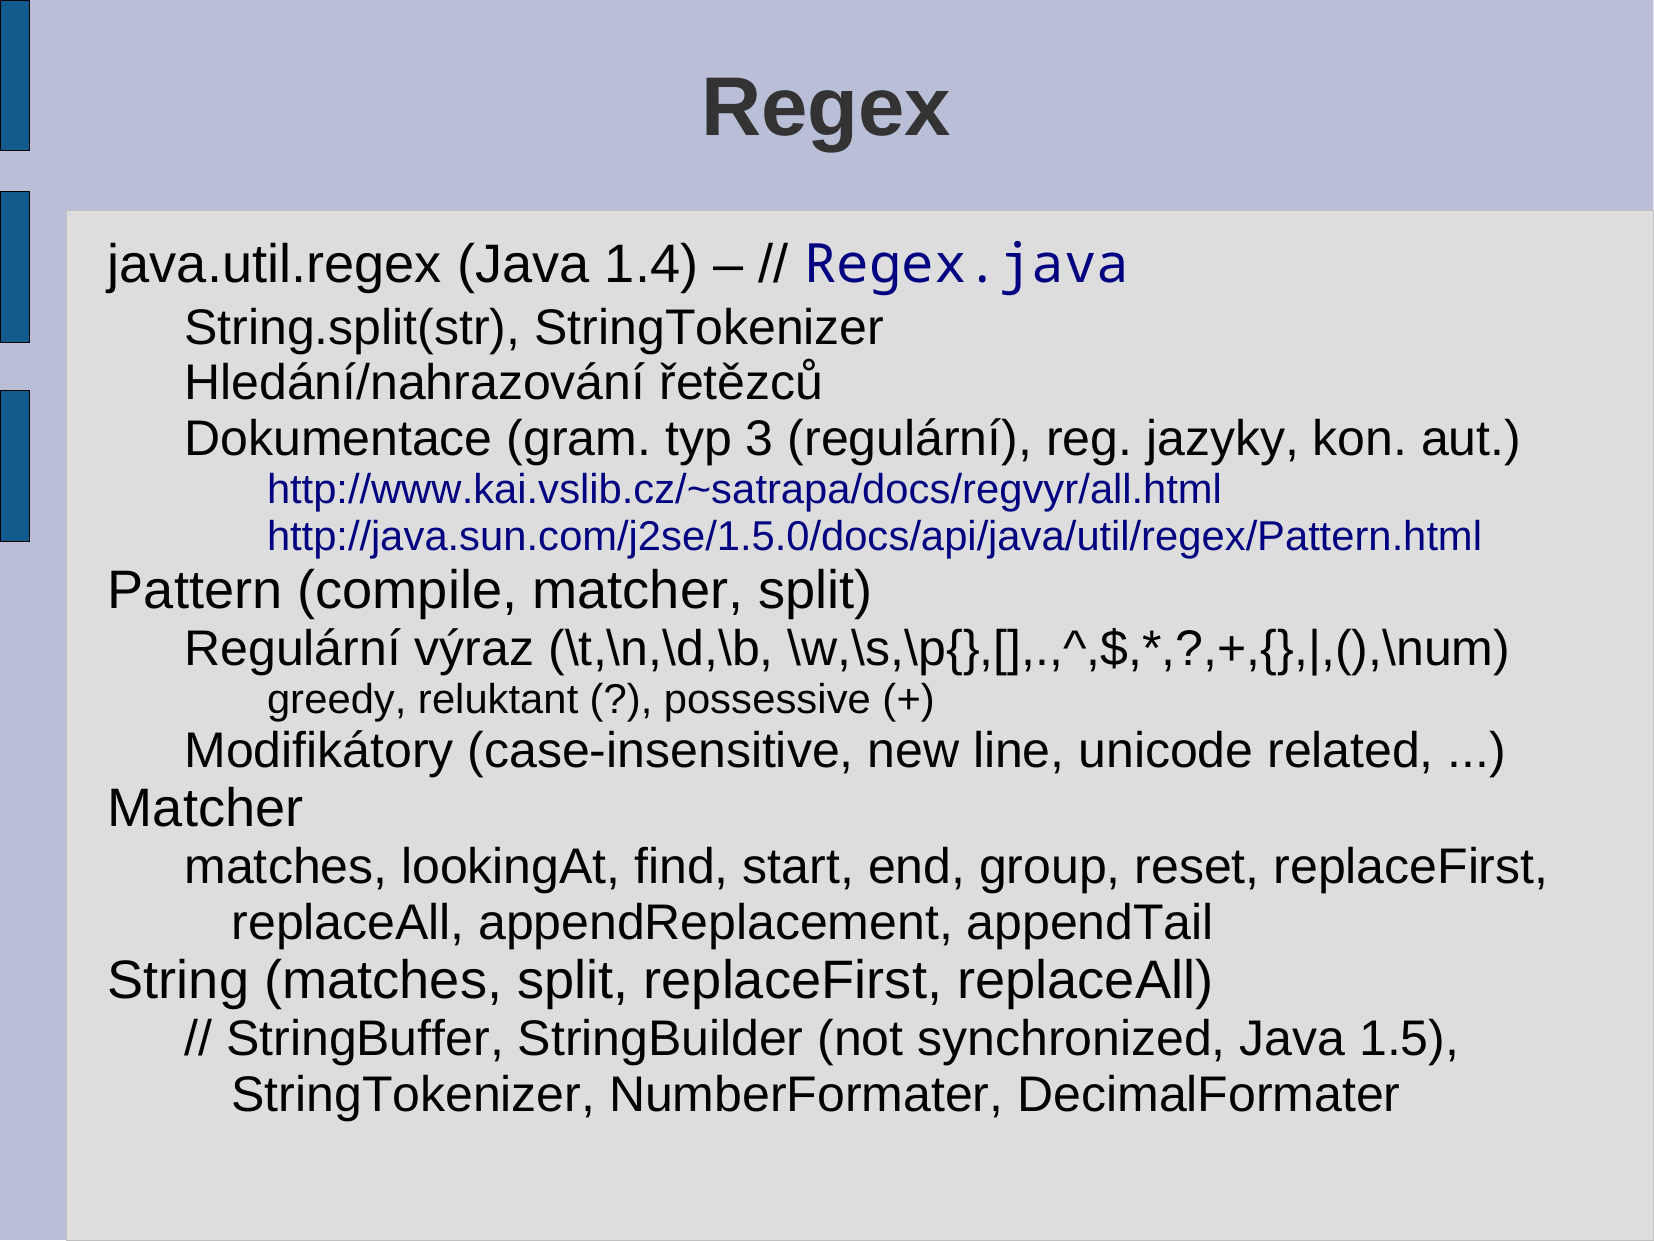

# Regex
java.util.regex (Java 1.4) – // Regex.java
String.split(str), StringTokenizer
Hledání/nahrazování řetězců
Dokumentace (gram. typ 3 (regulární), reg. jazyky, kon. aut.)
http://www.kai.vslib.cz/~satrapa/docs/regvyr/all.html
http://java.sun.com/j2se/1.5.0/docs/api/java/util/regex/Pattern.html
Pattern (compile, matcher, split)
Regulární výraz (\t,\n,\d,\b, \w,\s,\p{},[],.,^,$,*,?,+,{},|,(),\num)
greedy, reluktant (?), possessive (+)
Modifikátory (case-insensitive, new line, unicode related, ...)
Matcher
matches, lookingAt, find, start, end, group, reset, replaceFirst, replaceAll, appendReplacement, appendTail
String (matches, split, replaceFirst, replaceAll)
// StringBuffer, StringBuilder (not synchronized, Java 1.5), StringTokenizer, NumberFormater, DecimalFormater